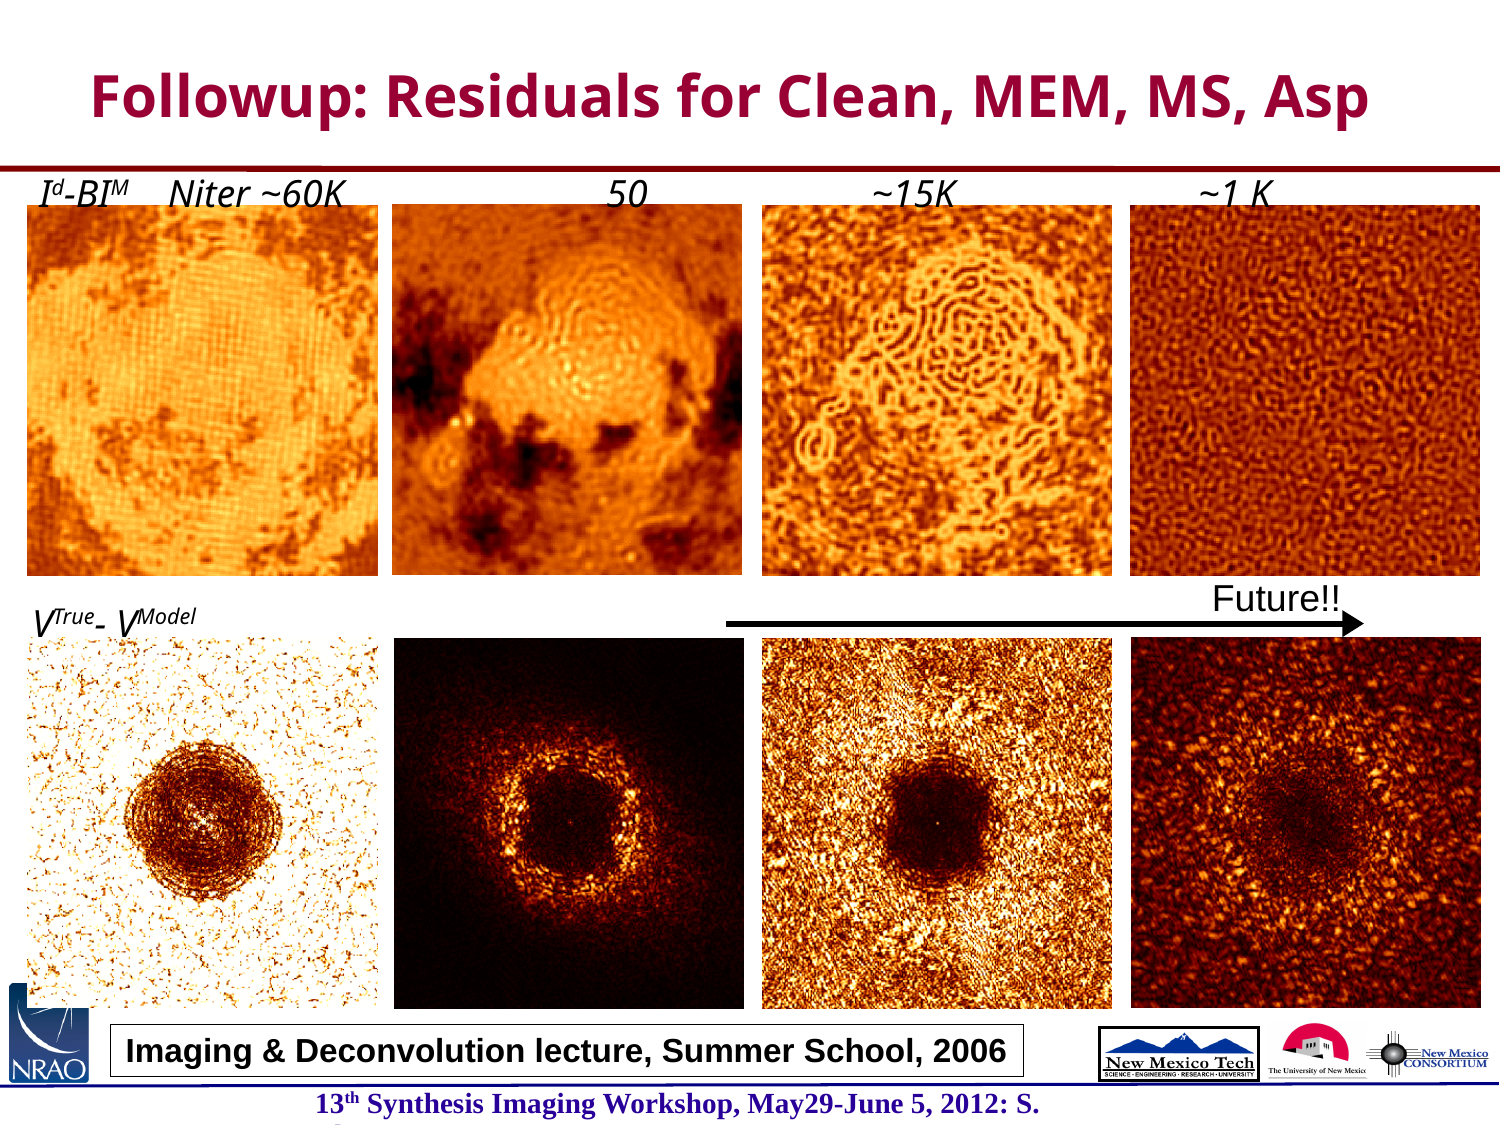

# Followup: Residuals for Clean, MEM, MS, Asp
 Id-BIM Niter ~60K 50 ~15K ~1 K
 VTrue- VModel
Future!!
ITrue
Imaging & Deconvolution lecture, Summer School, 2006